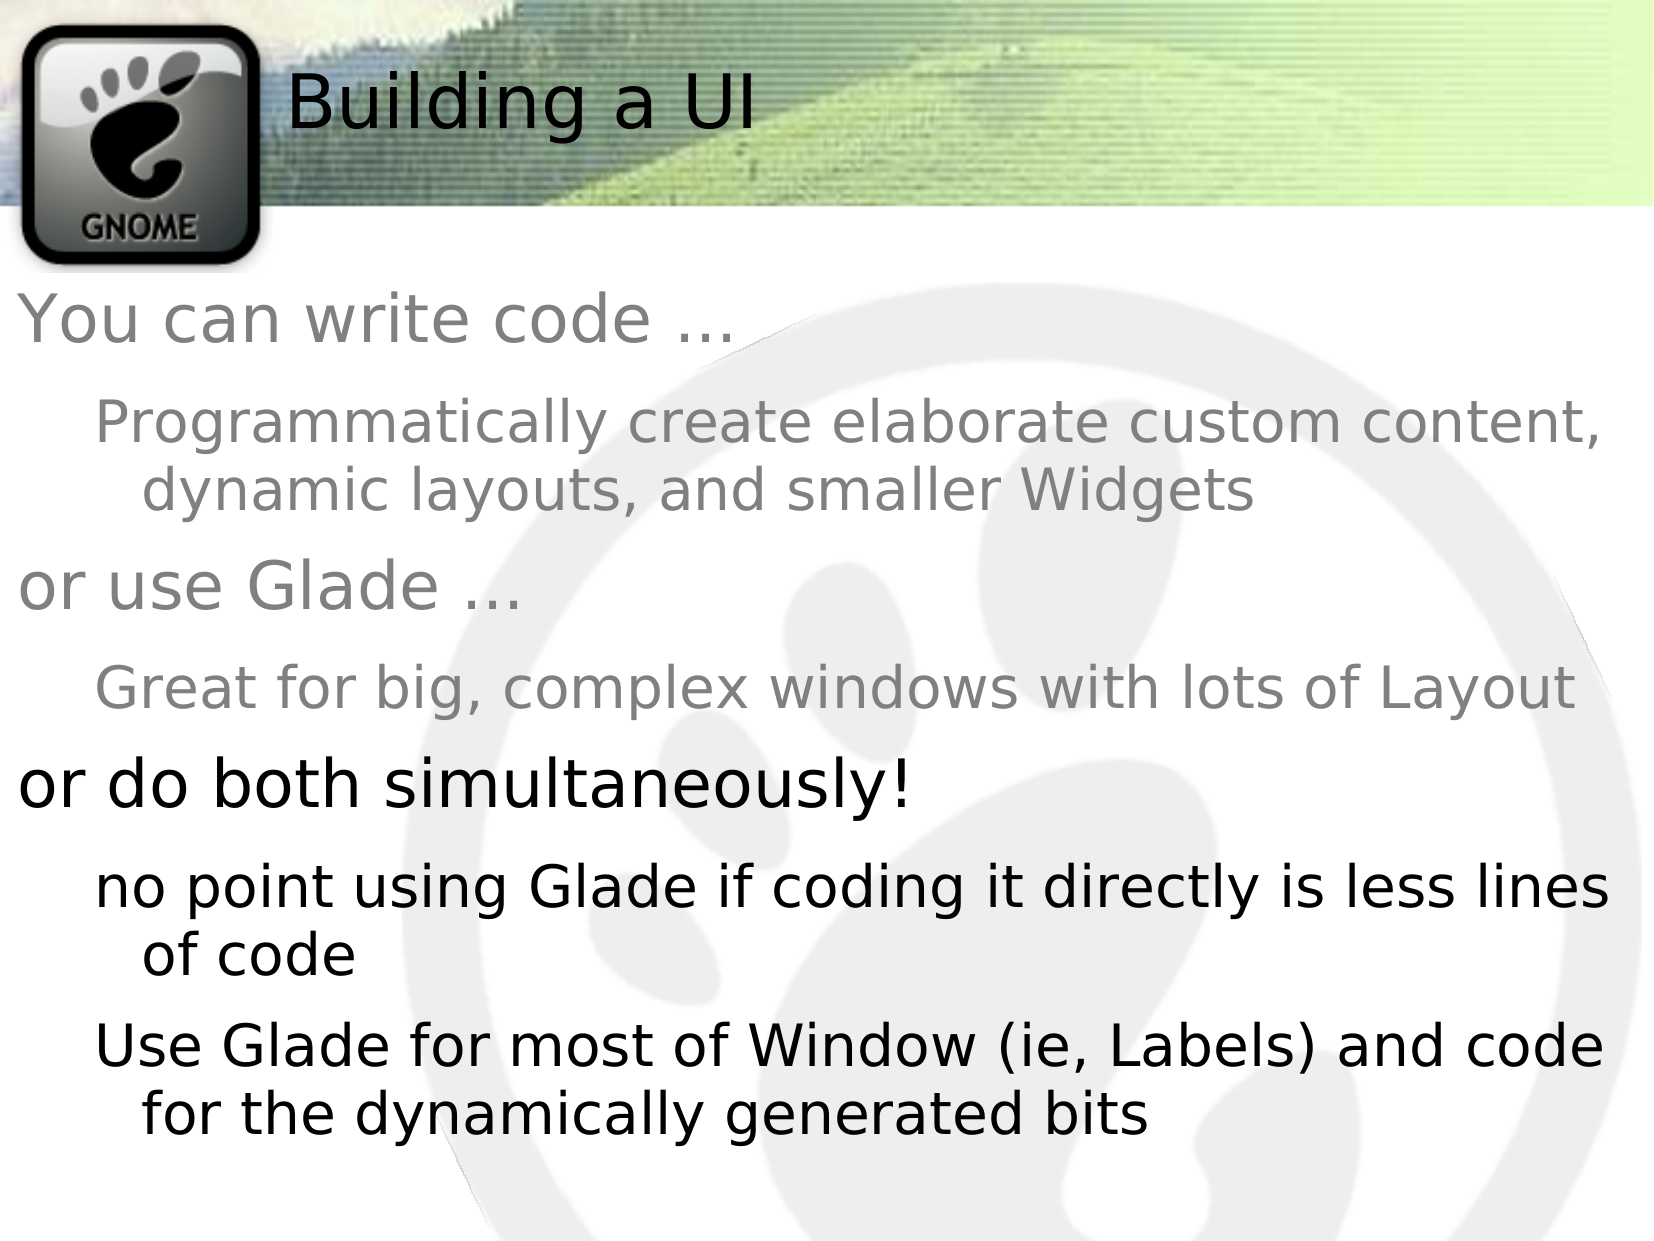

# Building a UI
You can write code ...
Programmatically create elaborate custom content, dynamic layouts, and smaller Widgets
or use Glade ...
Great for big, complex windows with lots of Layout
or do both simultaneously!
no point using Glade if coding it directly is less lines of code
Use Glade for most of Window (ie, Labels) and code for the dynamically generated bits